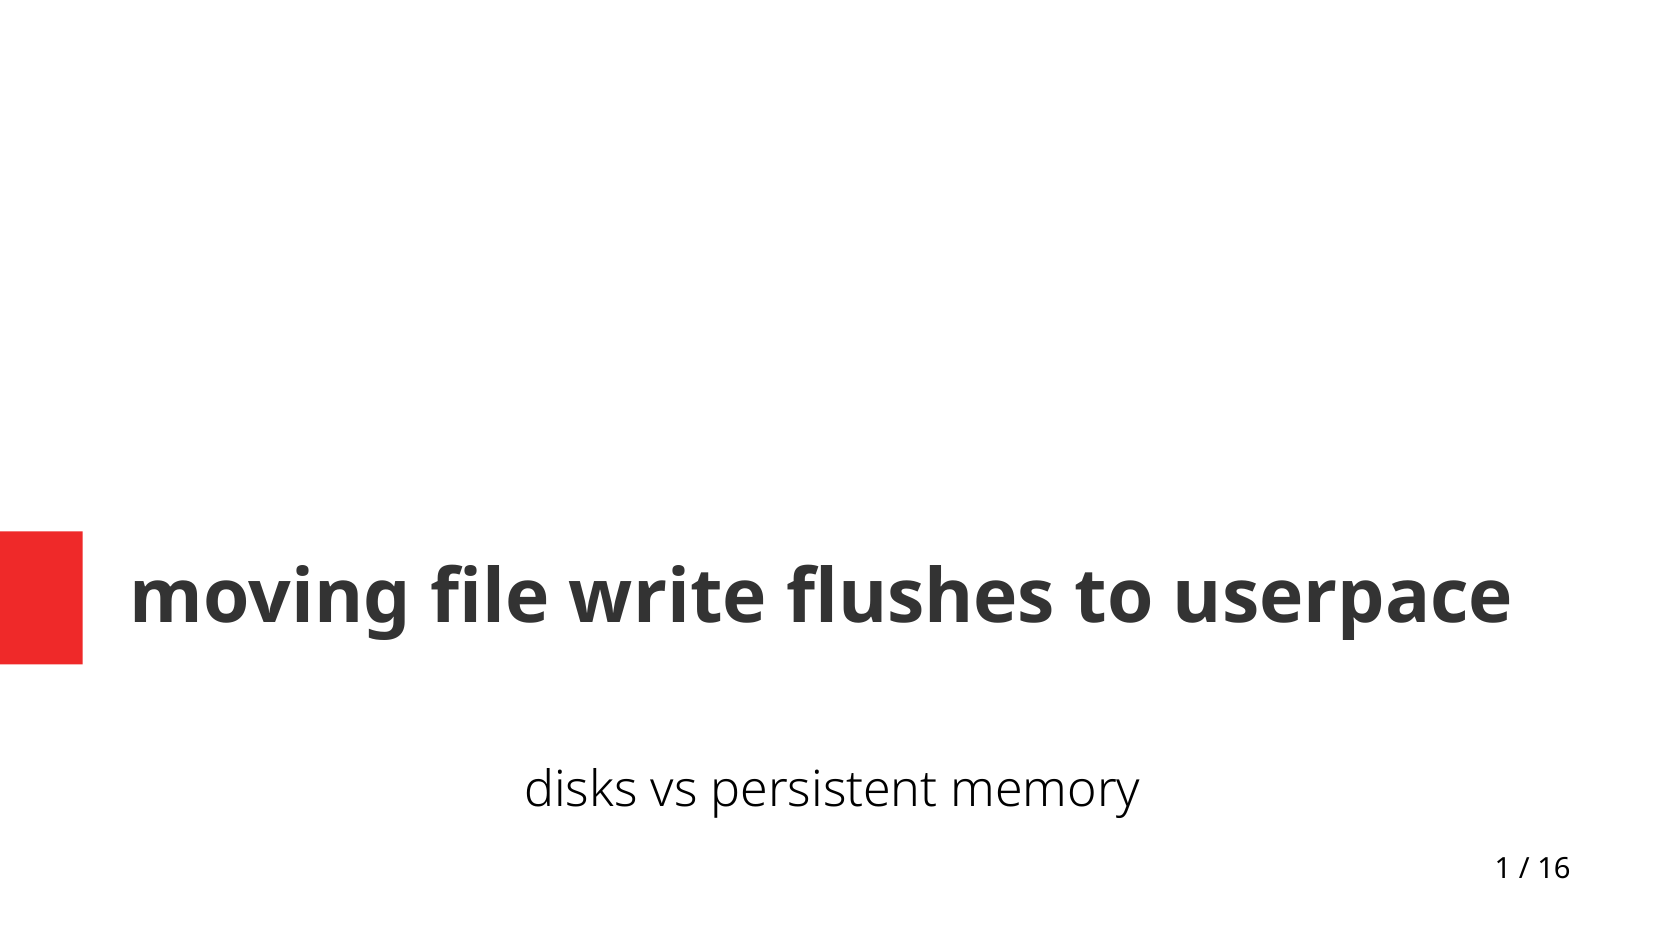

# moving file write flushes to userpace
disks vs persistent memory
1